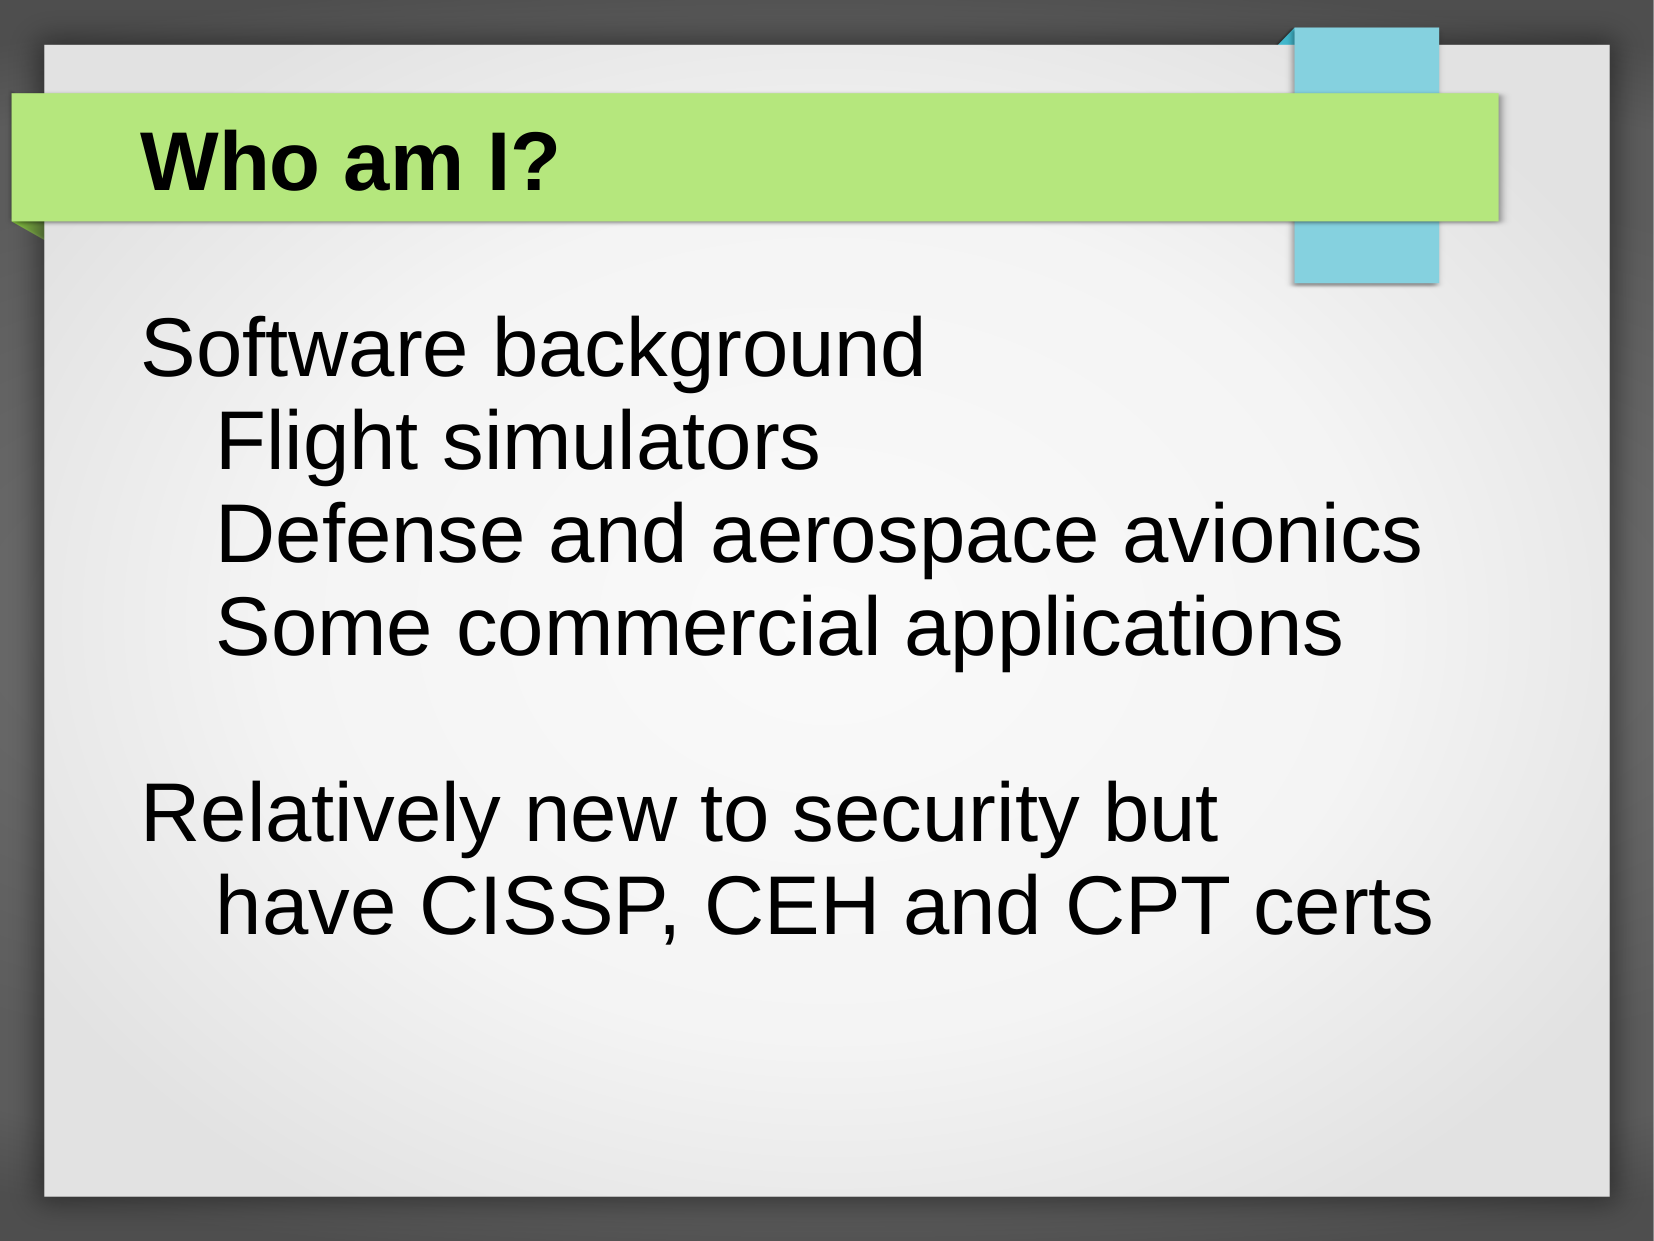

Who am I?
Software background
	Flight simulators
	Defense and aerospace avionics
	Some commercial applications
Relatively new to security but
	have CISSP, CEH and CPT certs